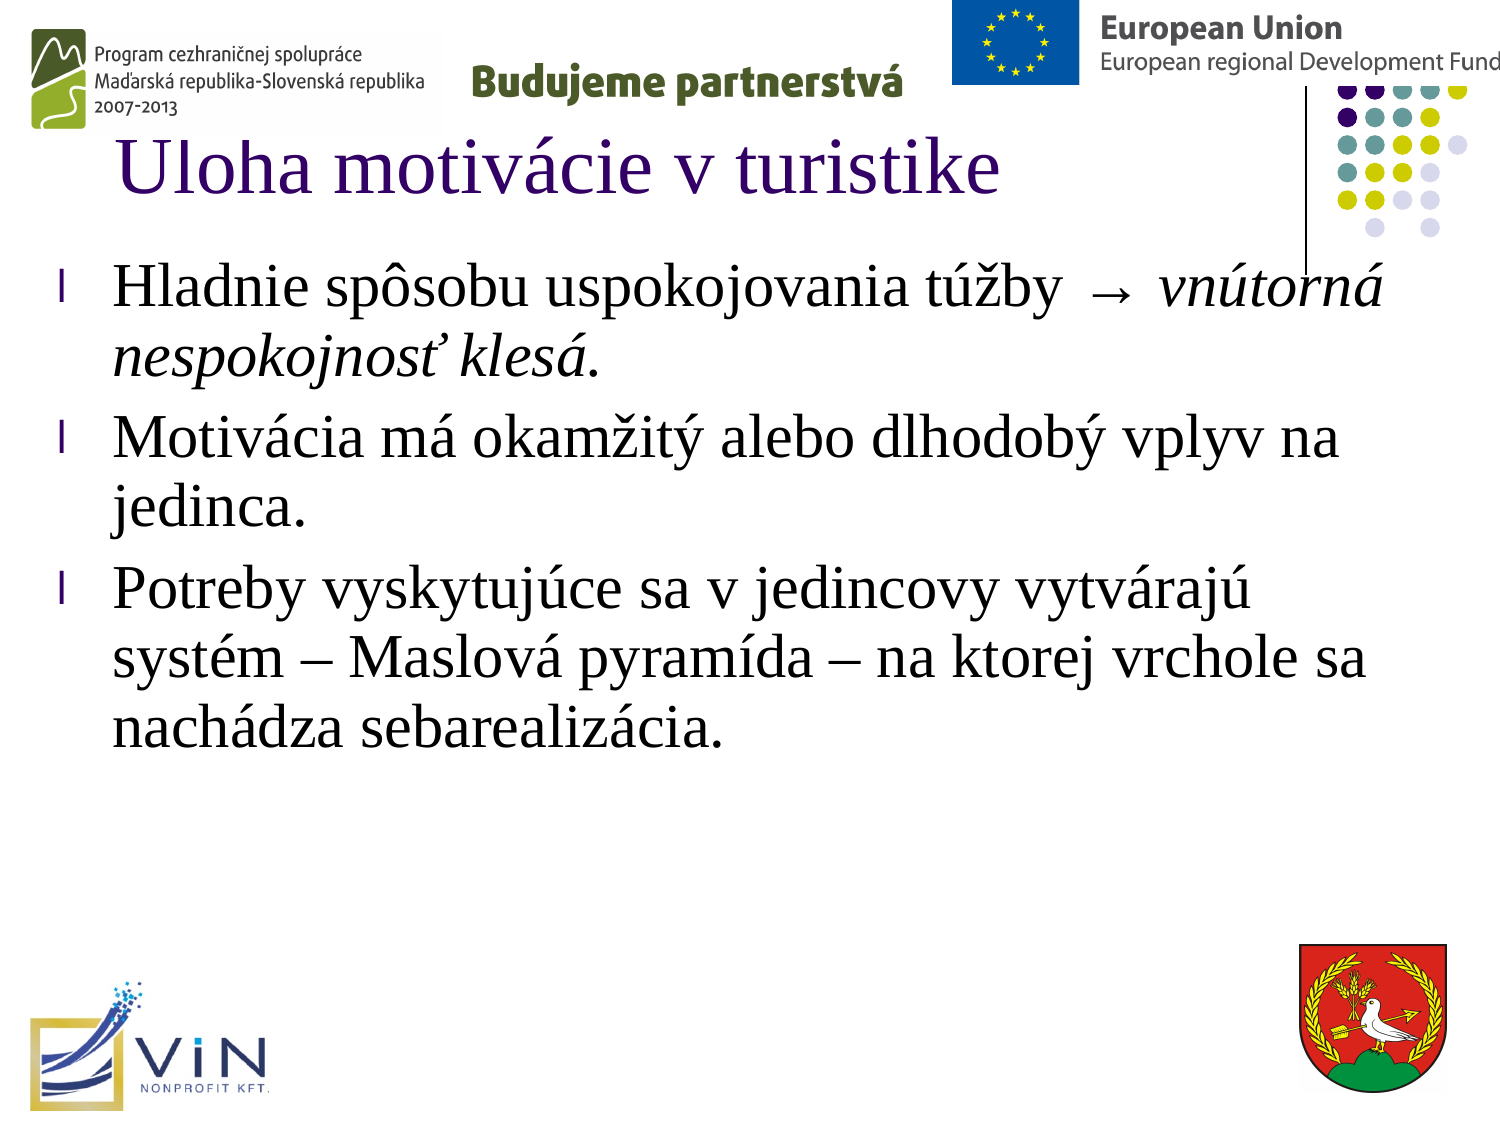

Úloha motivácie v turistike
# Hladnie spôsobu uspokojovania túžby → vnútorná nespokojnosť klesá.
Motivácia má okamžitý alebo dlhodobý vplyv na jedinca.
Potreby vyskytujúce sa v jedincovy vytvárajú systém – Maslová pyramída – na ktorej vrchole sa nachádza sebarealizácia.